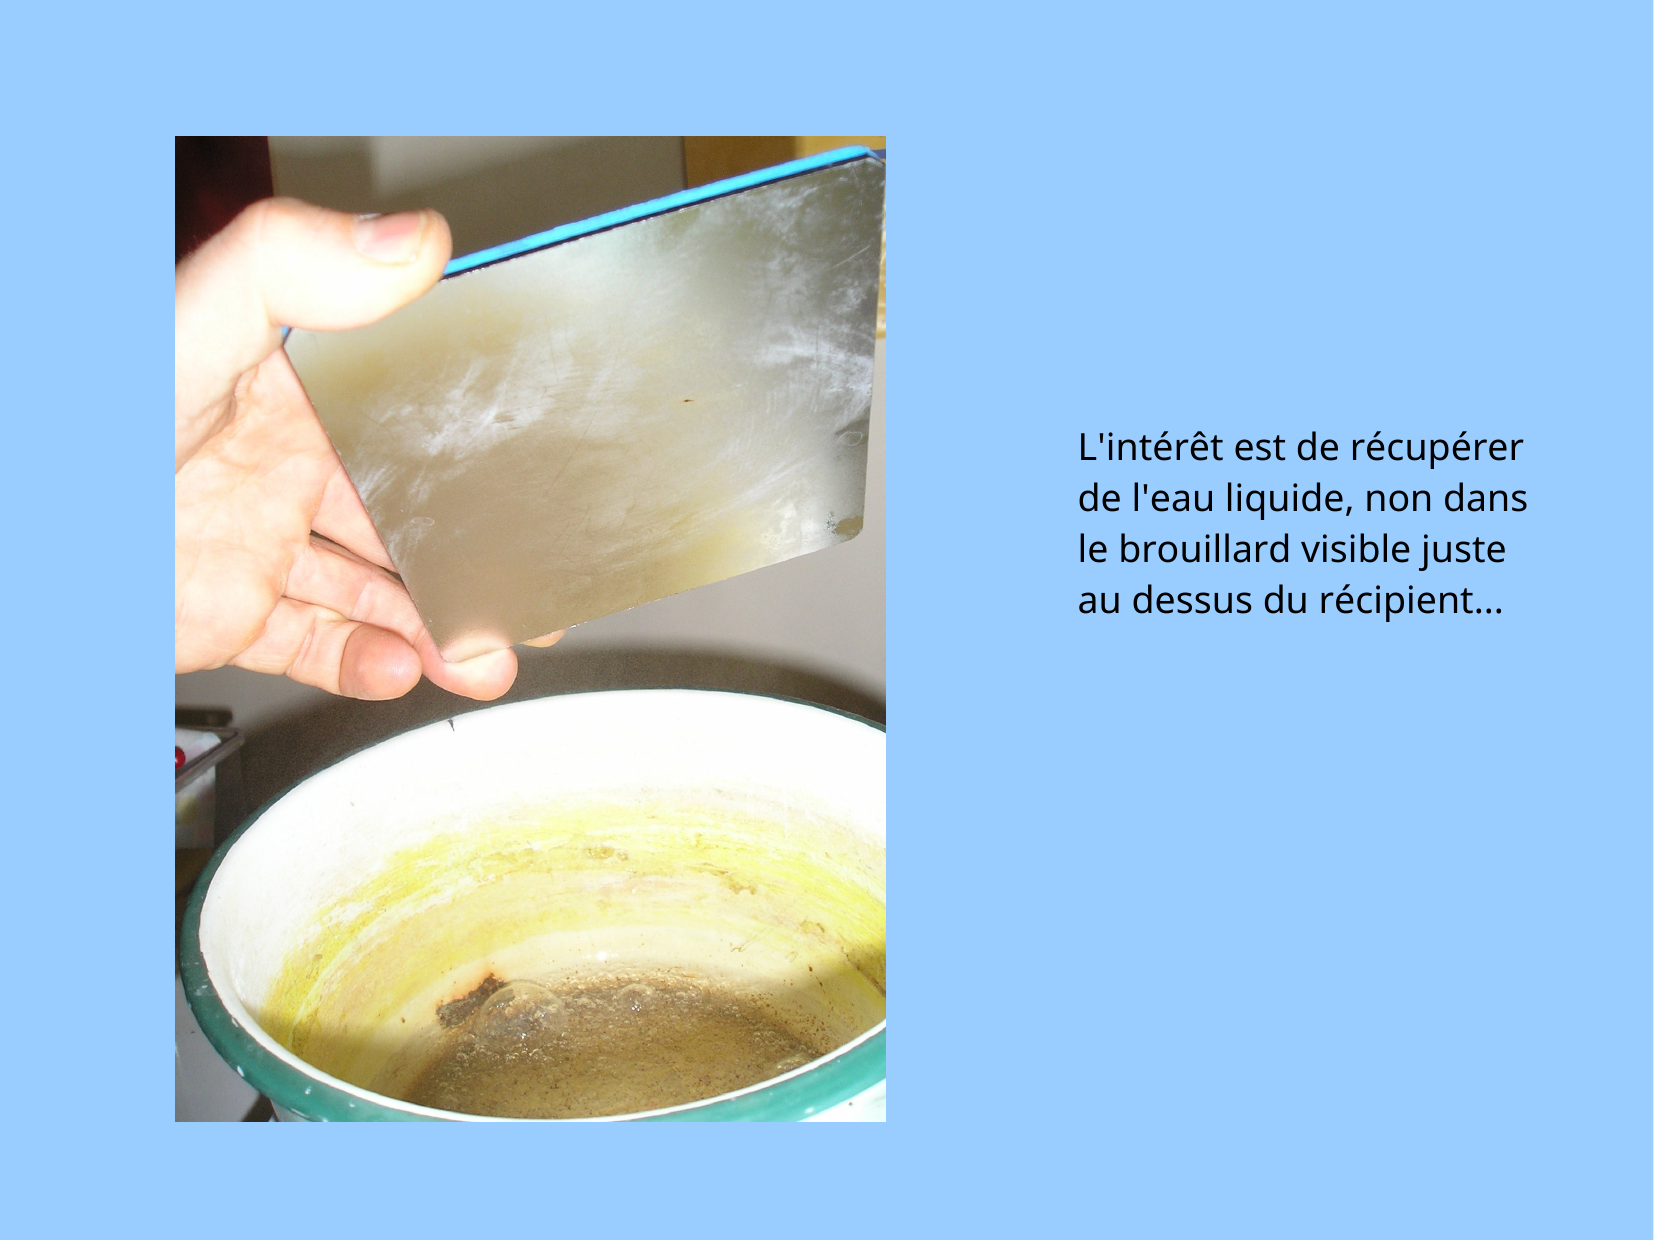

L'intérêt est de récupérer de l'eau liquide, non dans le brouillard visible juste au dessus du récipient...